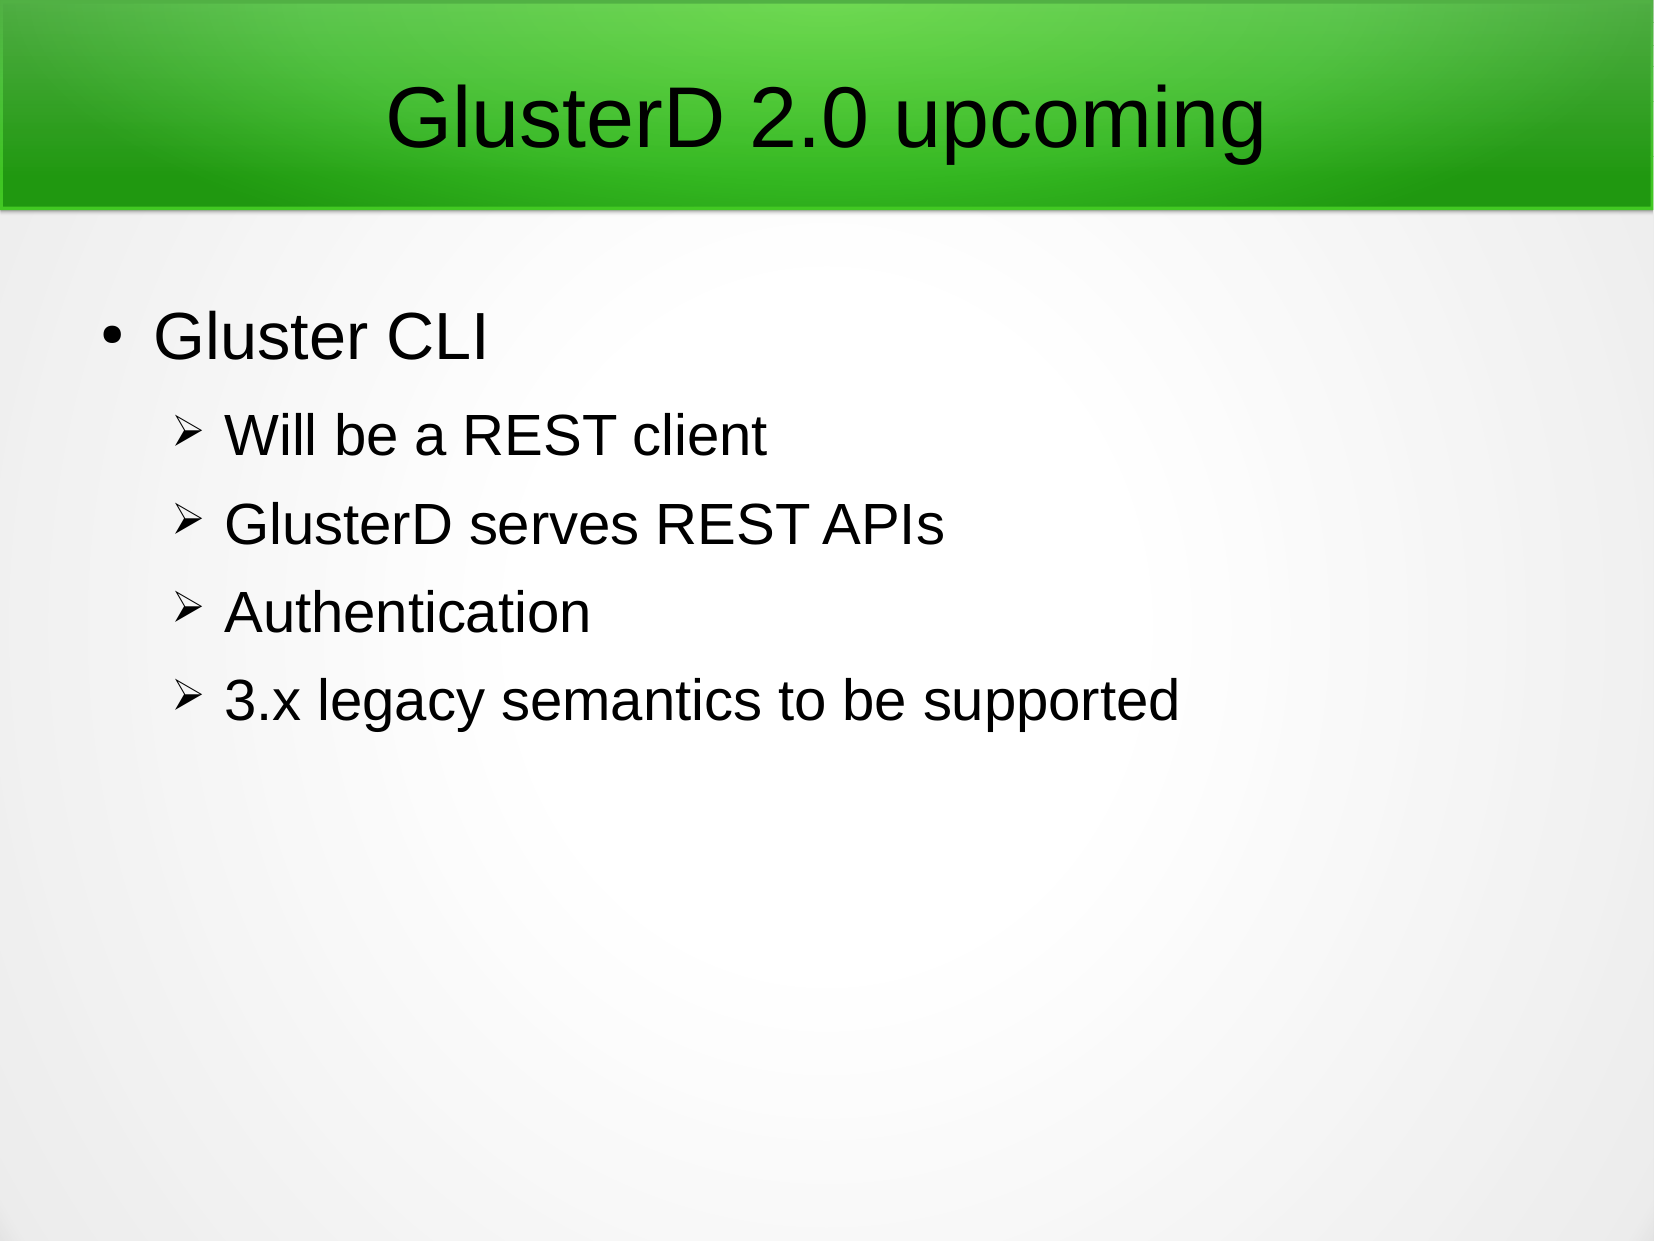

# GlusterD 2.0 upcoming
Gluster CLI
Will be a REST client
GlusterD serves REST APIs
Authentication
3.x legacy semantics to be supported